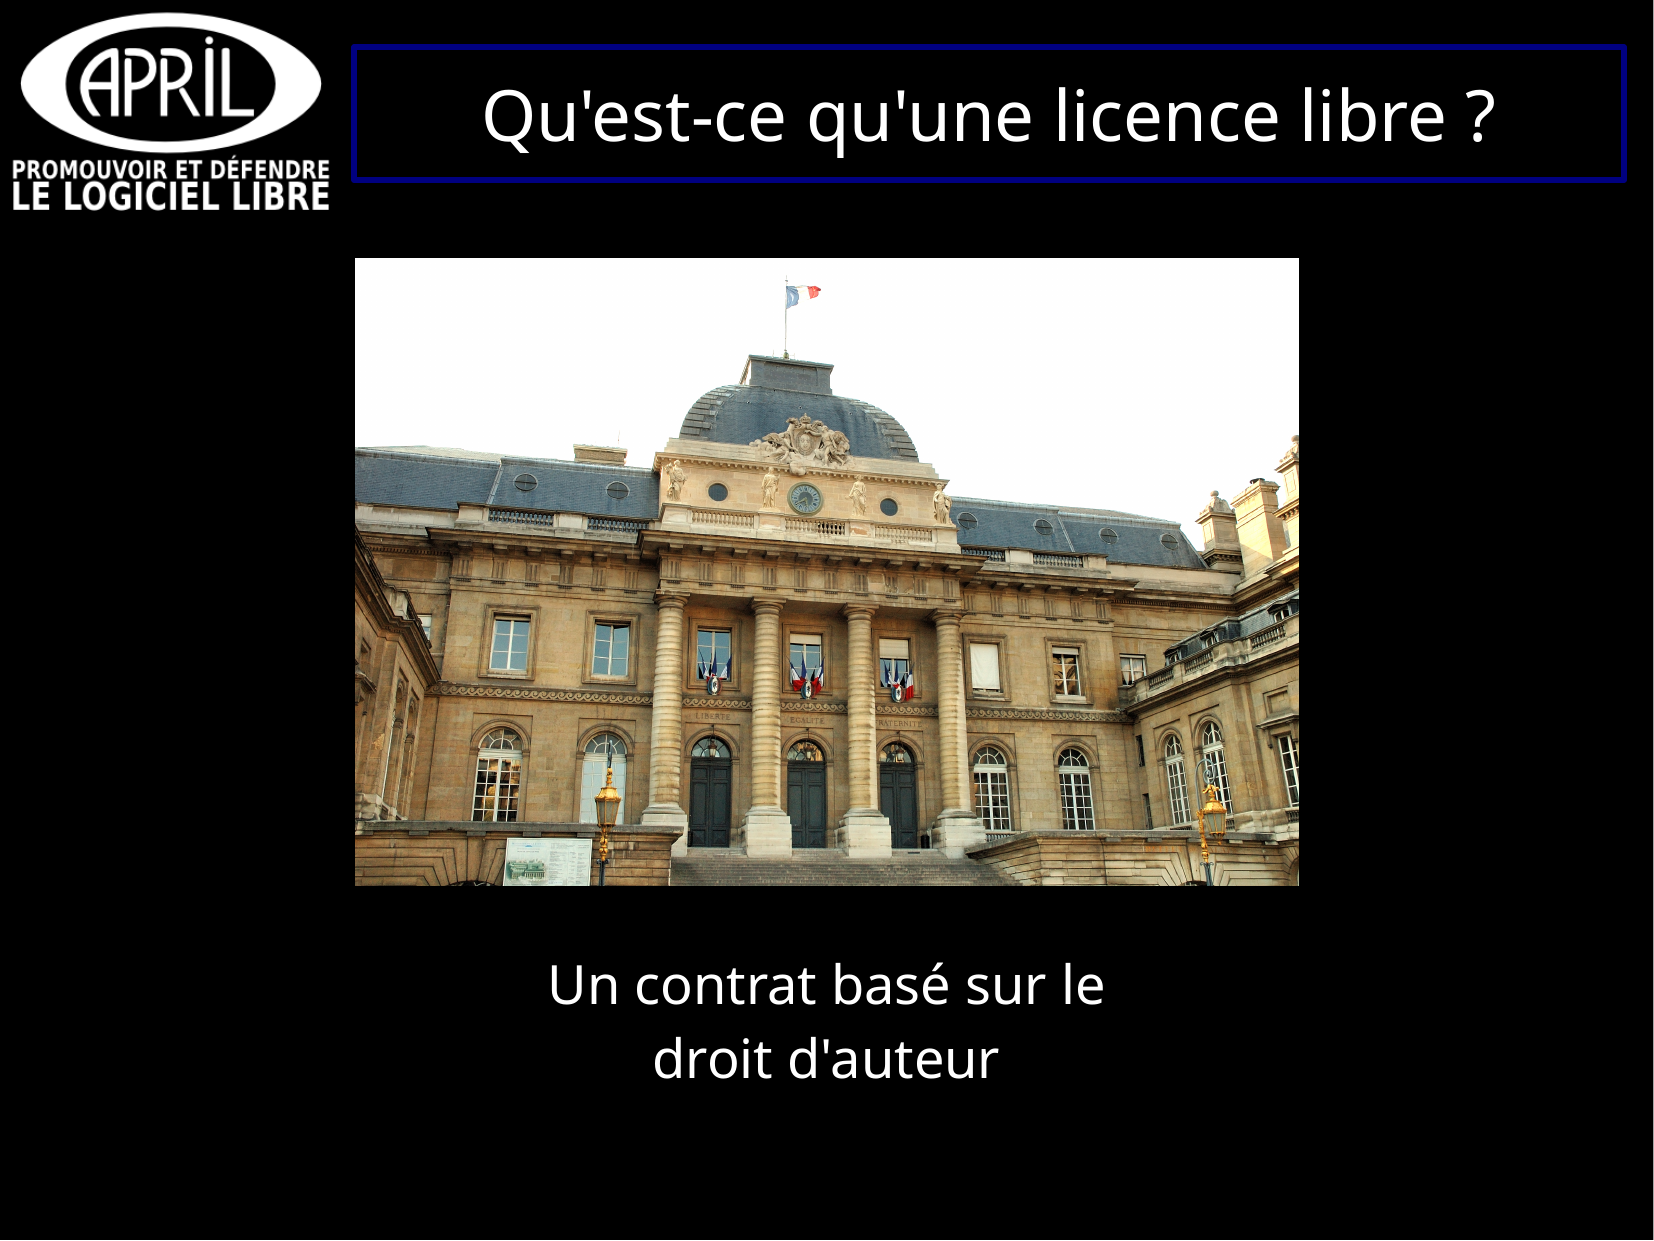

# Qu'est-ce qu'une licence libre ?
Un contrat basé sur le
droit d'auteur